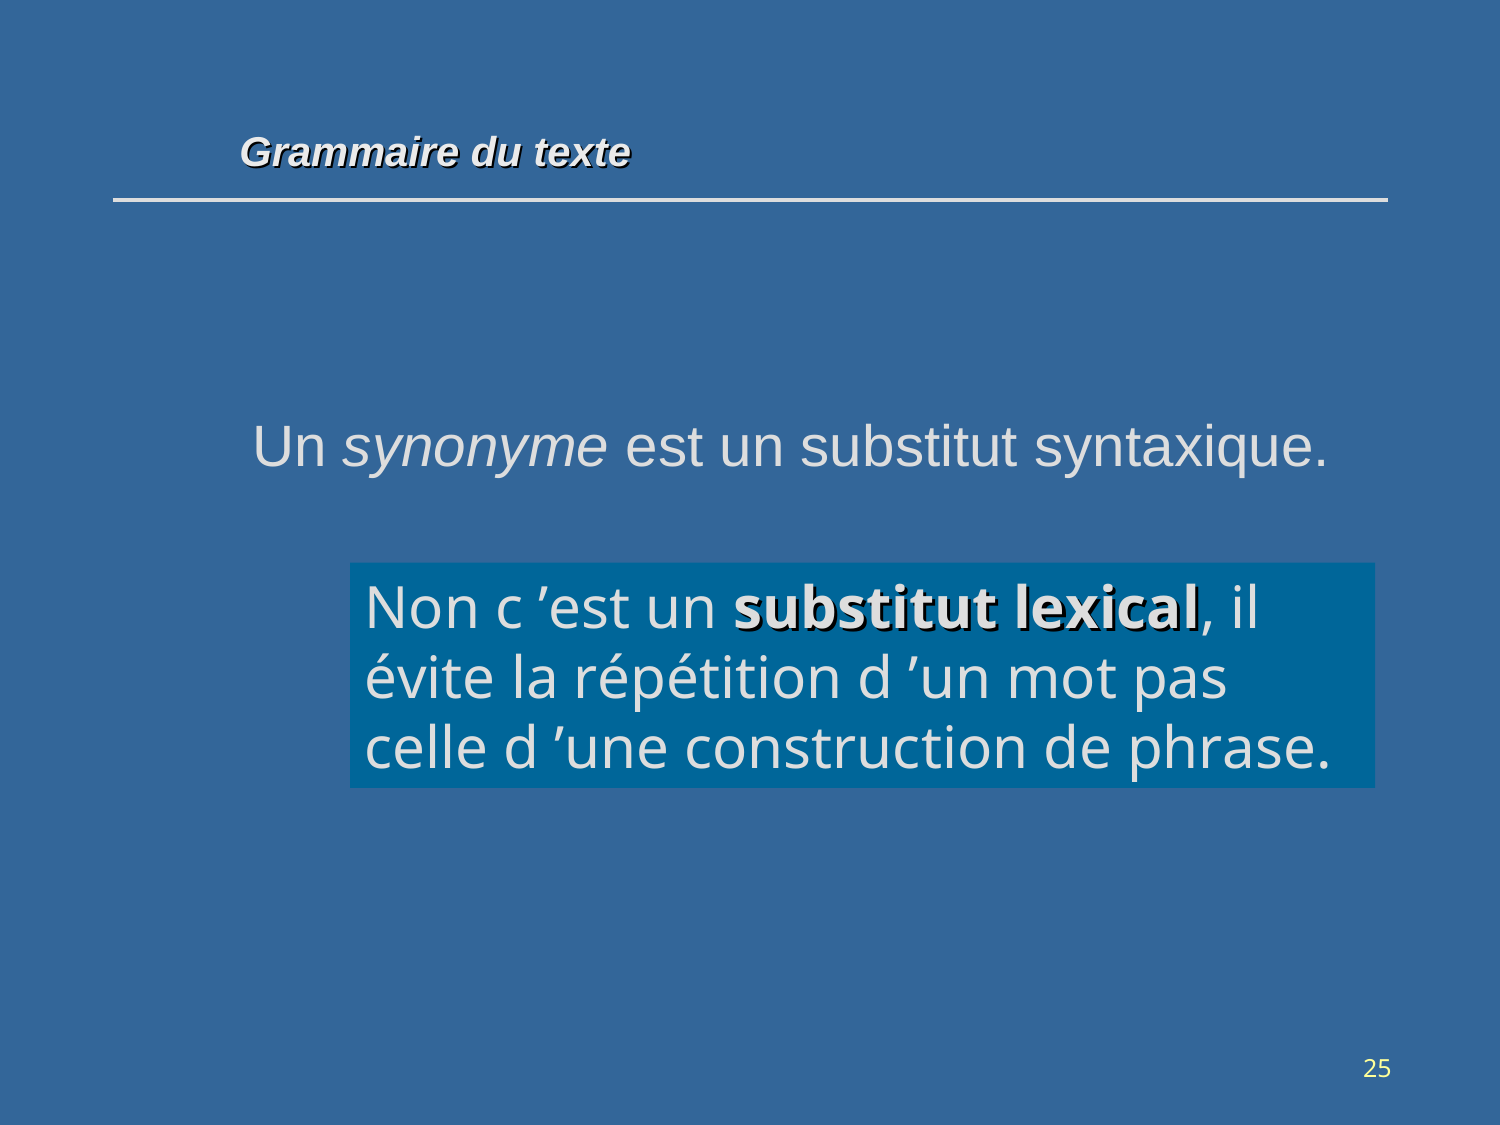

Grammaire du texte
Un synonyme est un substitut syntaxique.
Vrai / Faux
Non c ’est un substitut lexical, il évite la répétition d ’un mot pas celle d ’une construction de phrase.
25